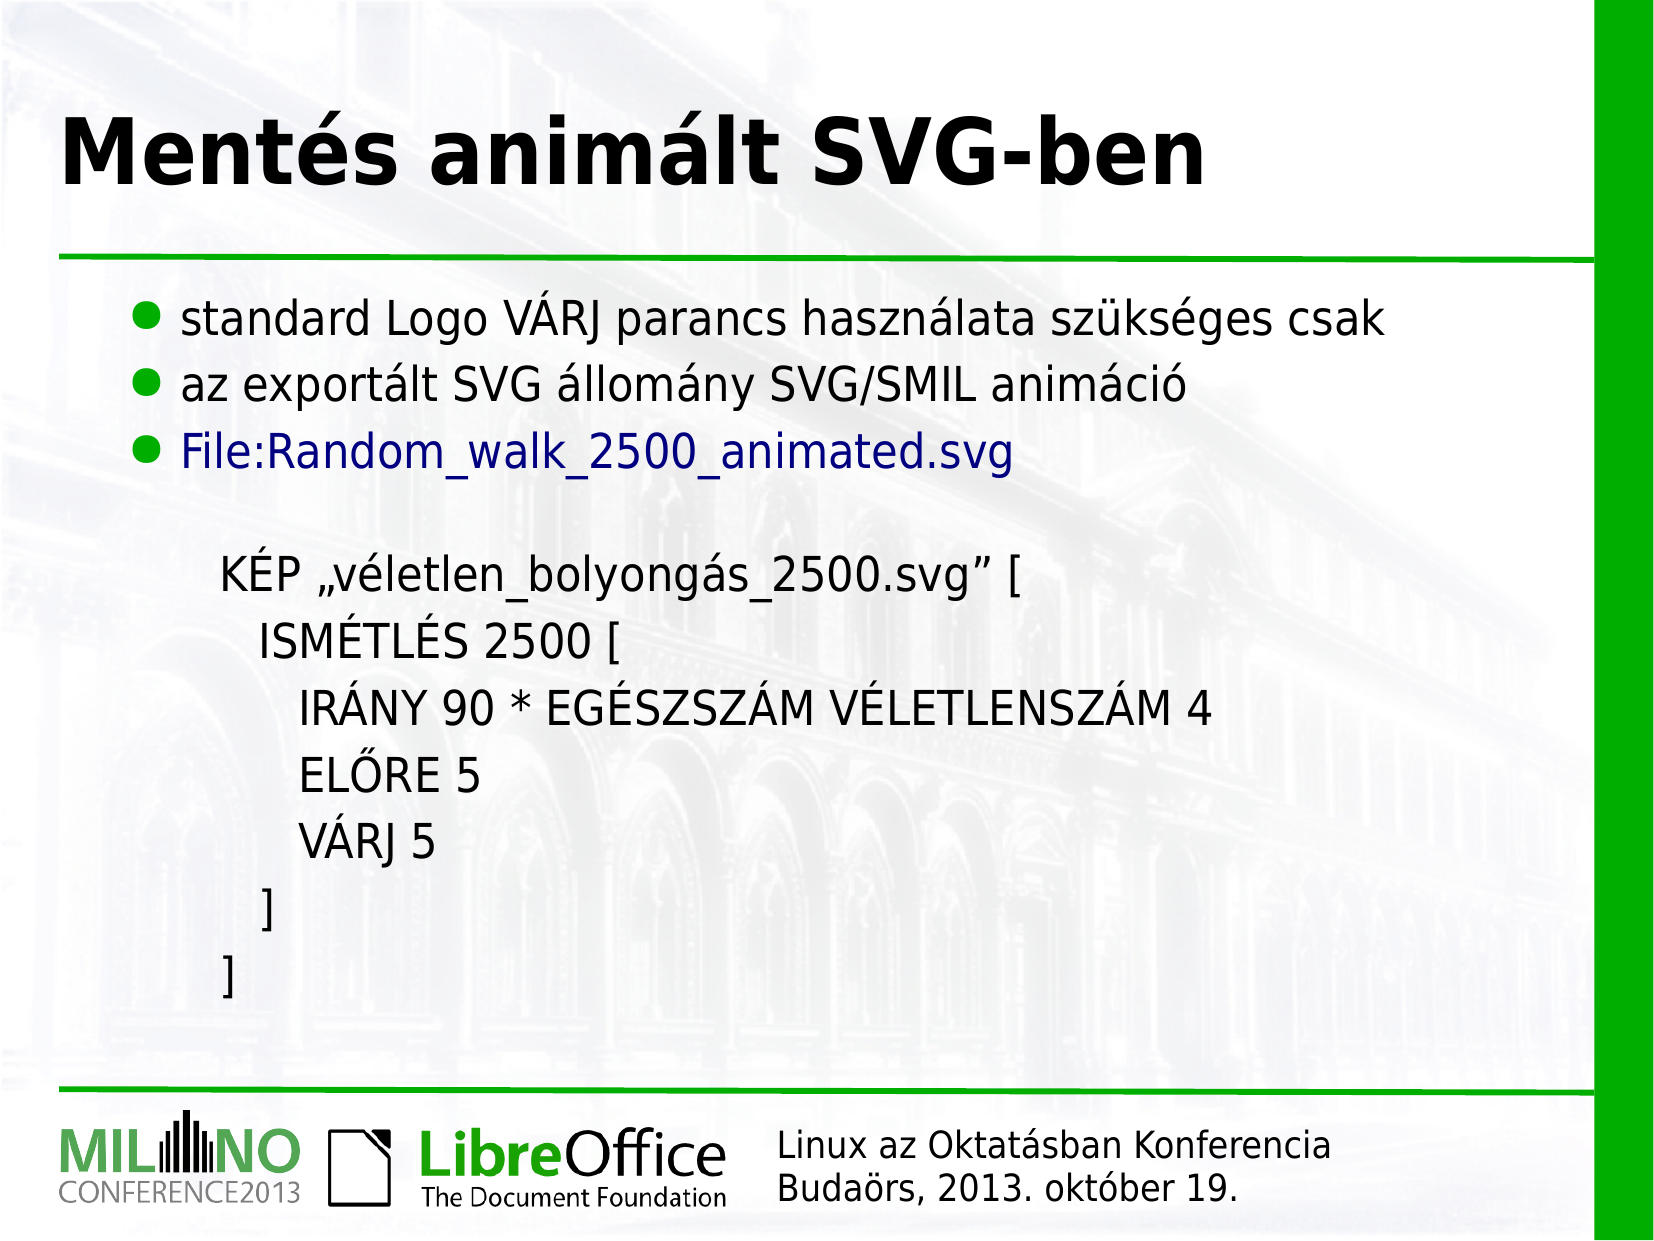

# Mentés animált SVG-ben
standard Logo VÁRJ parancs használata szükséges csak
az exportált SVG állomány SVG/SMIL animáció
File:Random_walk_2500_animated.svg
KÉP „véletlen_bolyongás_2500.svg” [
ISMÉTLÉS 2500 [
IRÁNY 90 * EGÉSZSZÁM VÉLETLENSZÁM 4
ELŐRE 5
VÁRJ 5
]
]